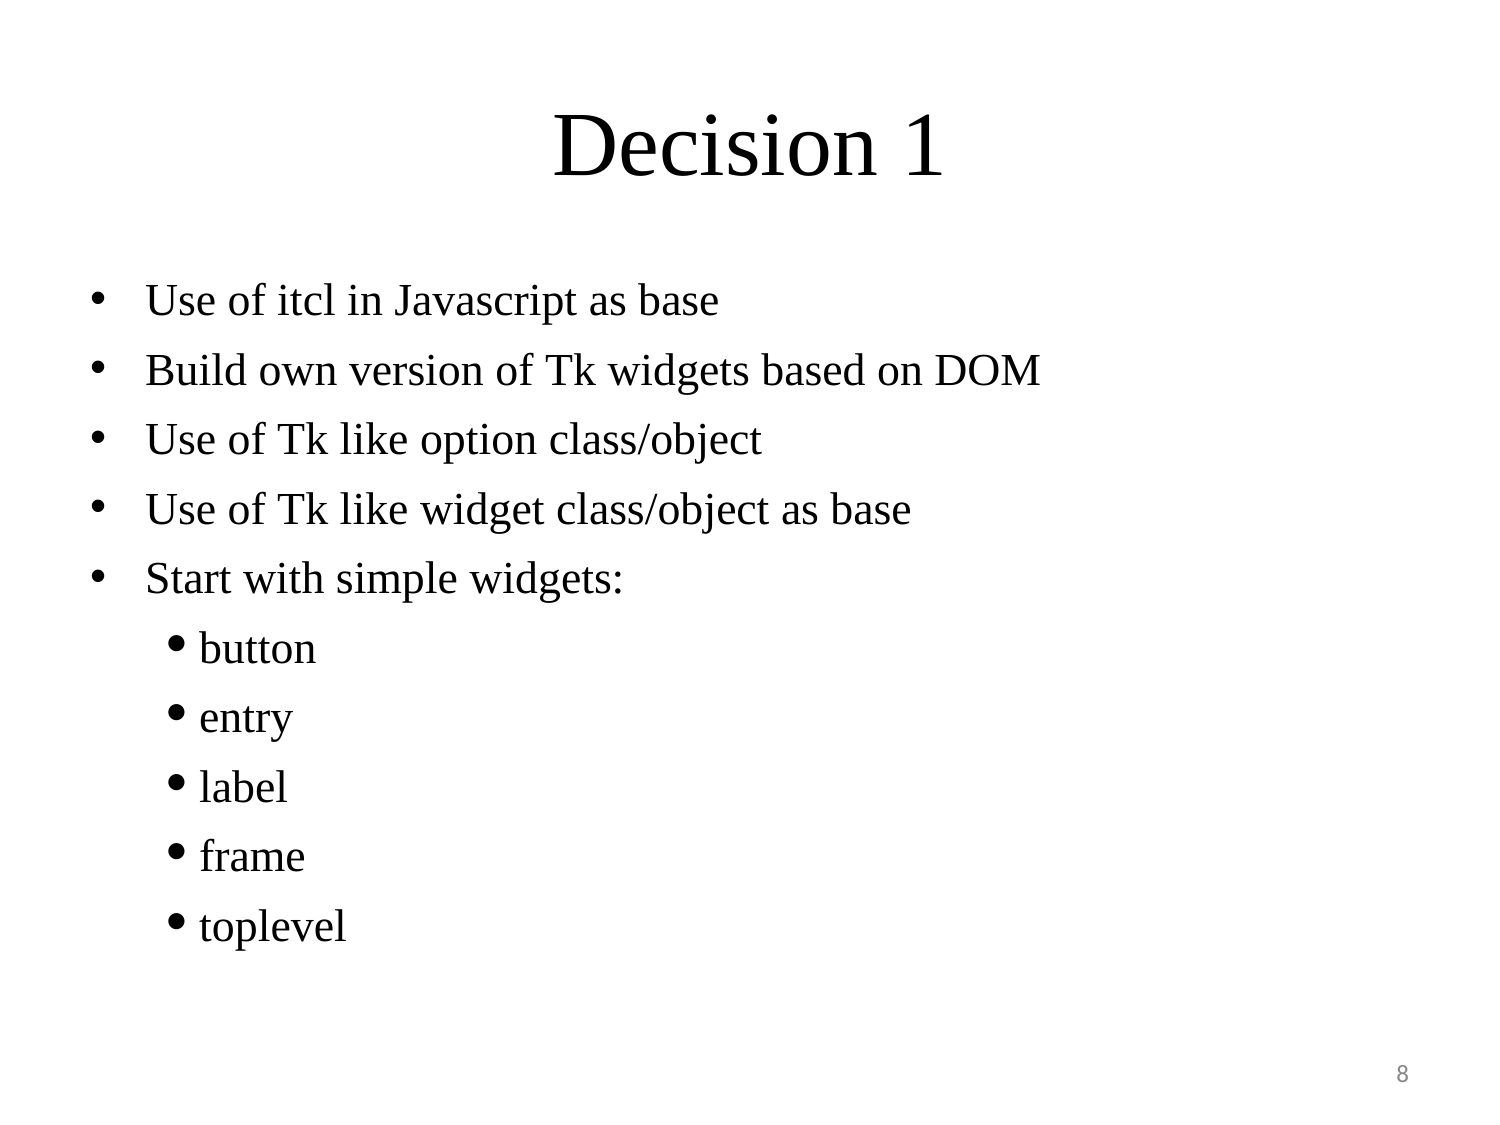

Decision 1
Use of itcl in Javascript as base
Build own version of Tk widgets based on DOM
Use of Tk like option class/object
Use of Tk like widget class/object as base
Start with simple widgets:
 button
 entry
 label
 frame
 toplevel
8